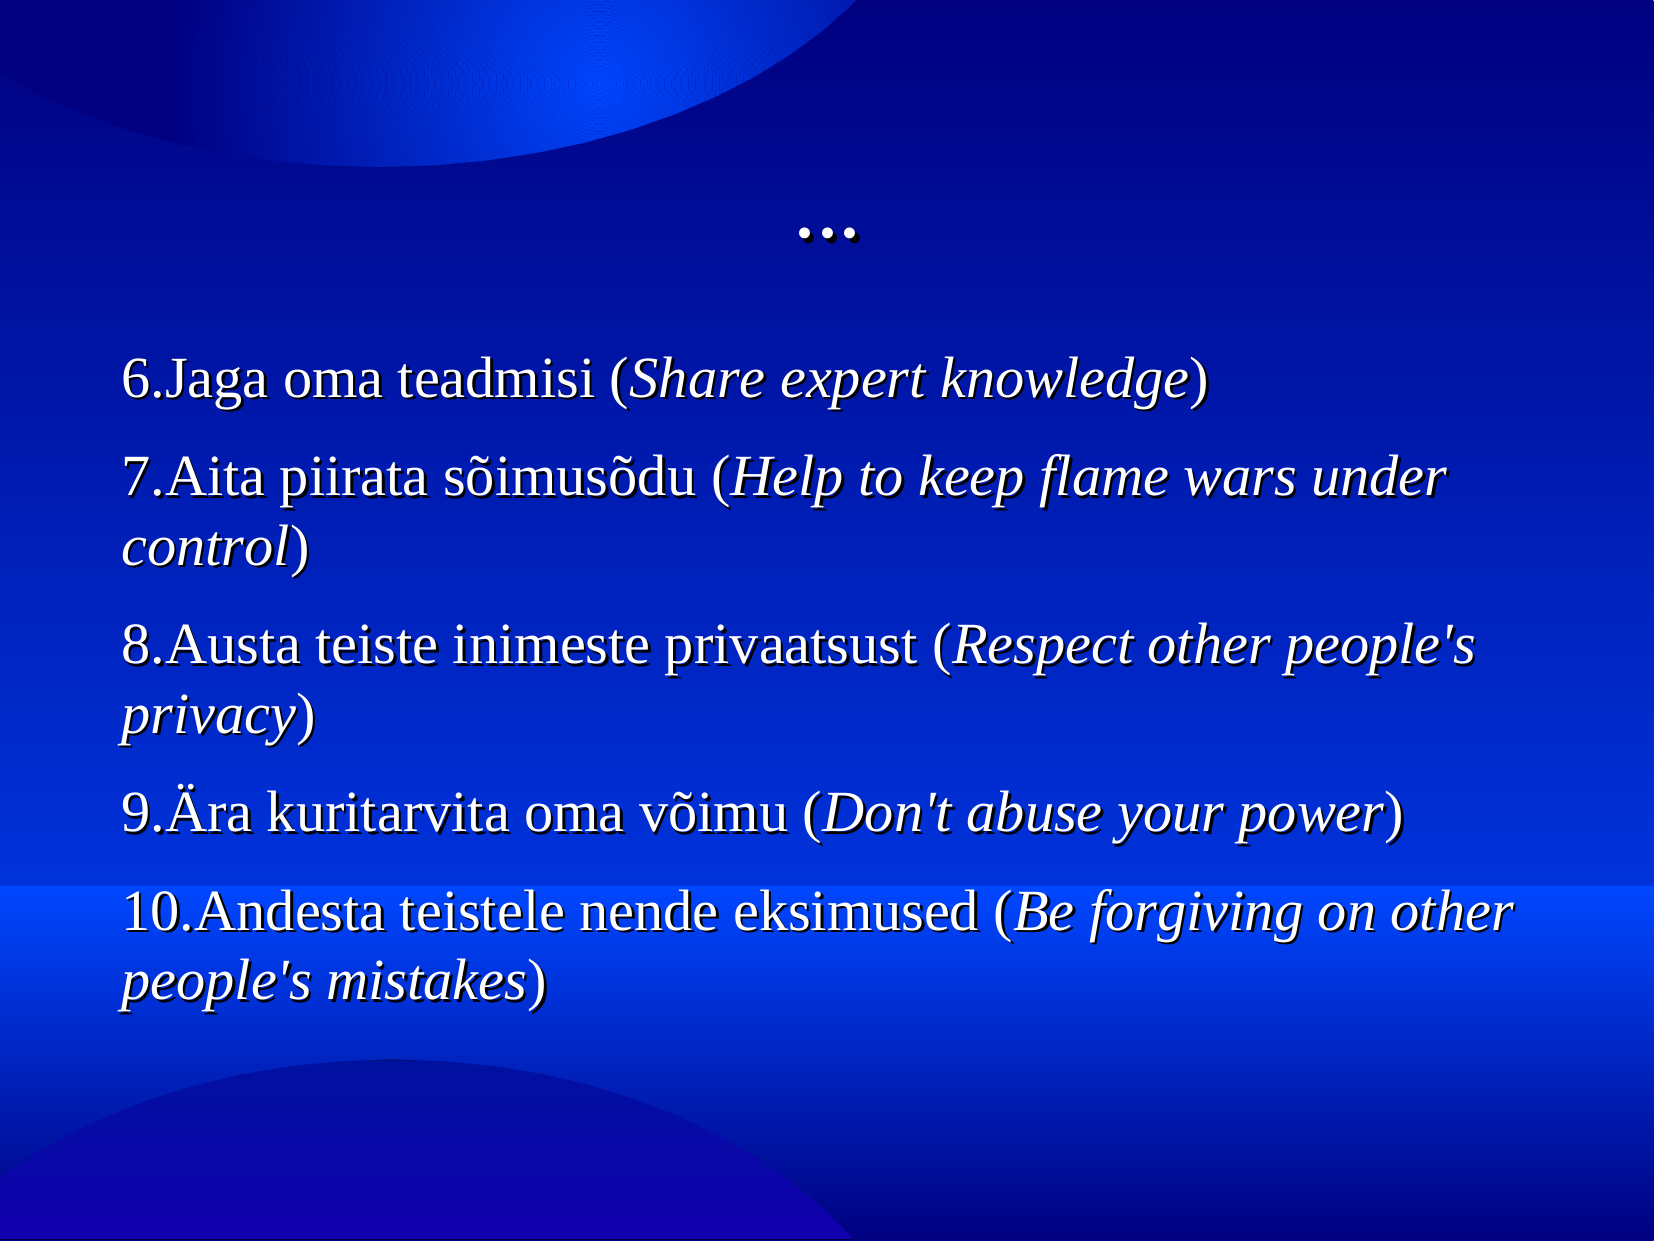

# ...
6.Jaga oma teadmisi (Share expert knowledge)
7.Aita piirata sõimusõdu (Help to keep flame wars under control)
8.Austa teiste inimeste privaatsust (Respect other people's privacy)
9.Ära kuritarvita oma võimu (Don't abuse your power)
10.Andesta teistele nende eksimused (Be forgiving on other people's mistakes)